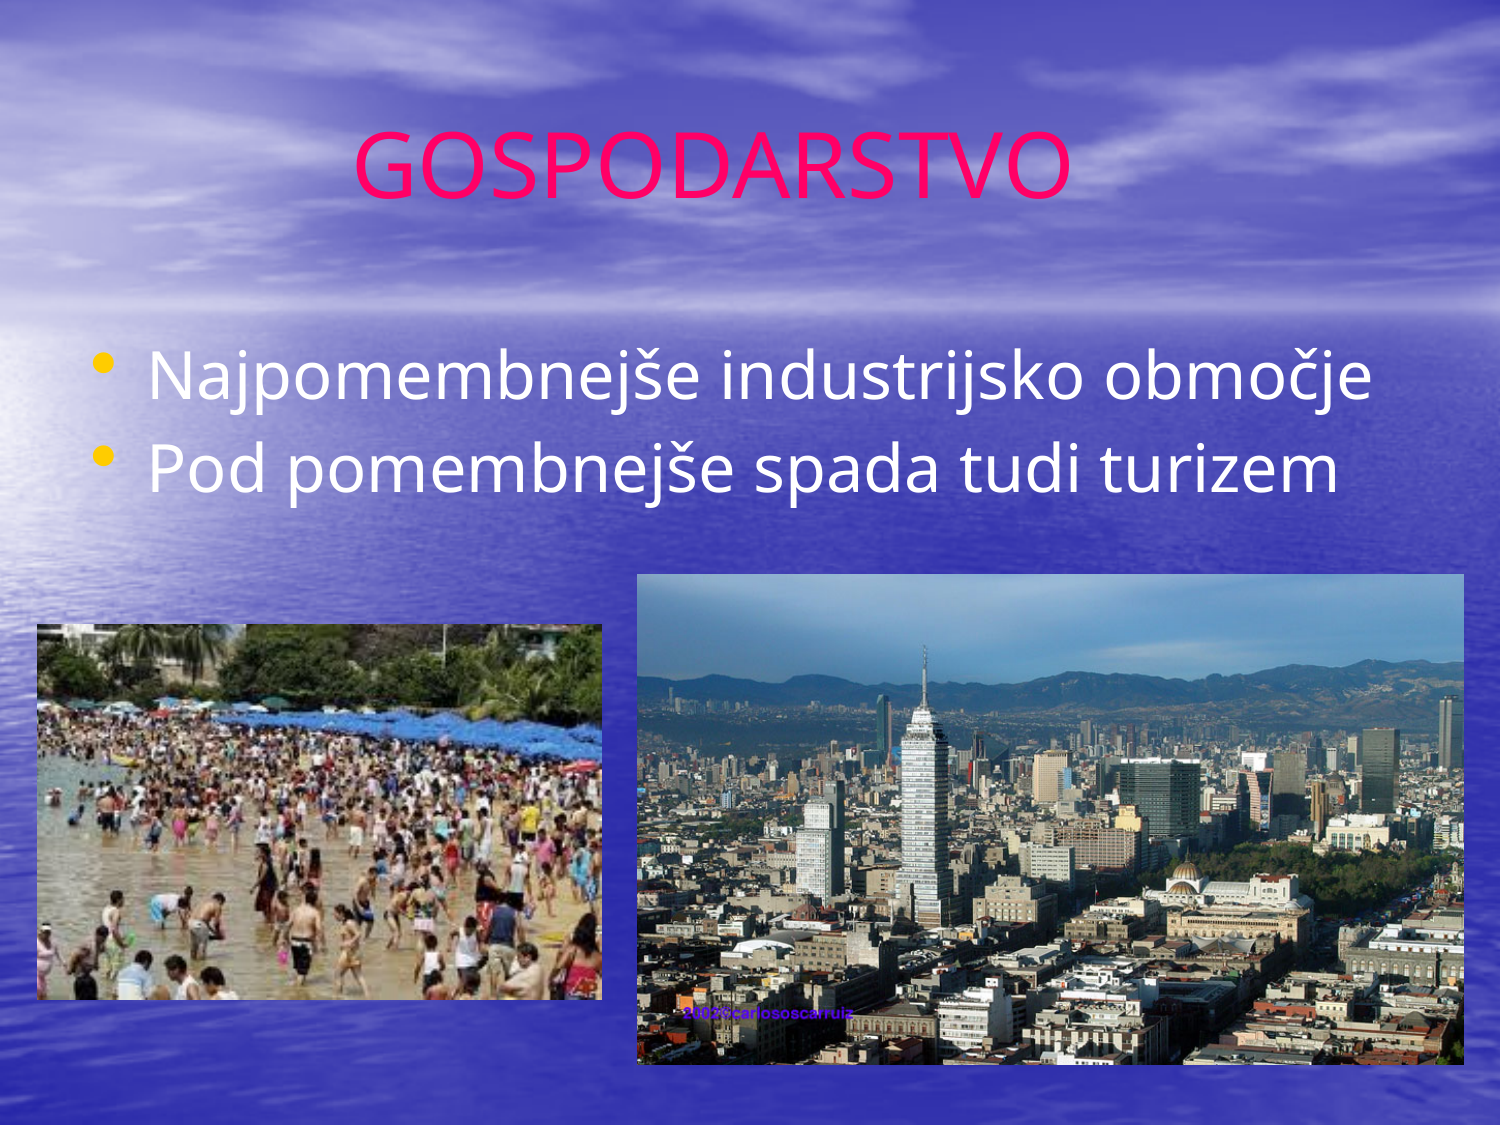

# GOSPODARSTVO
Najpomembnejše industrijsko območje
Pod pomembnejše spada tudi turizem